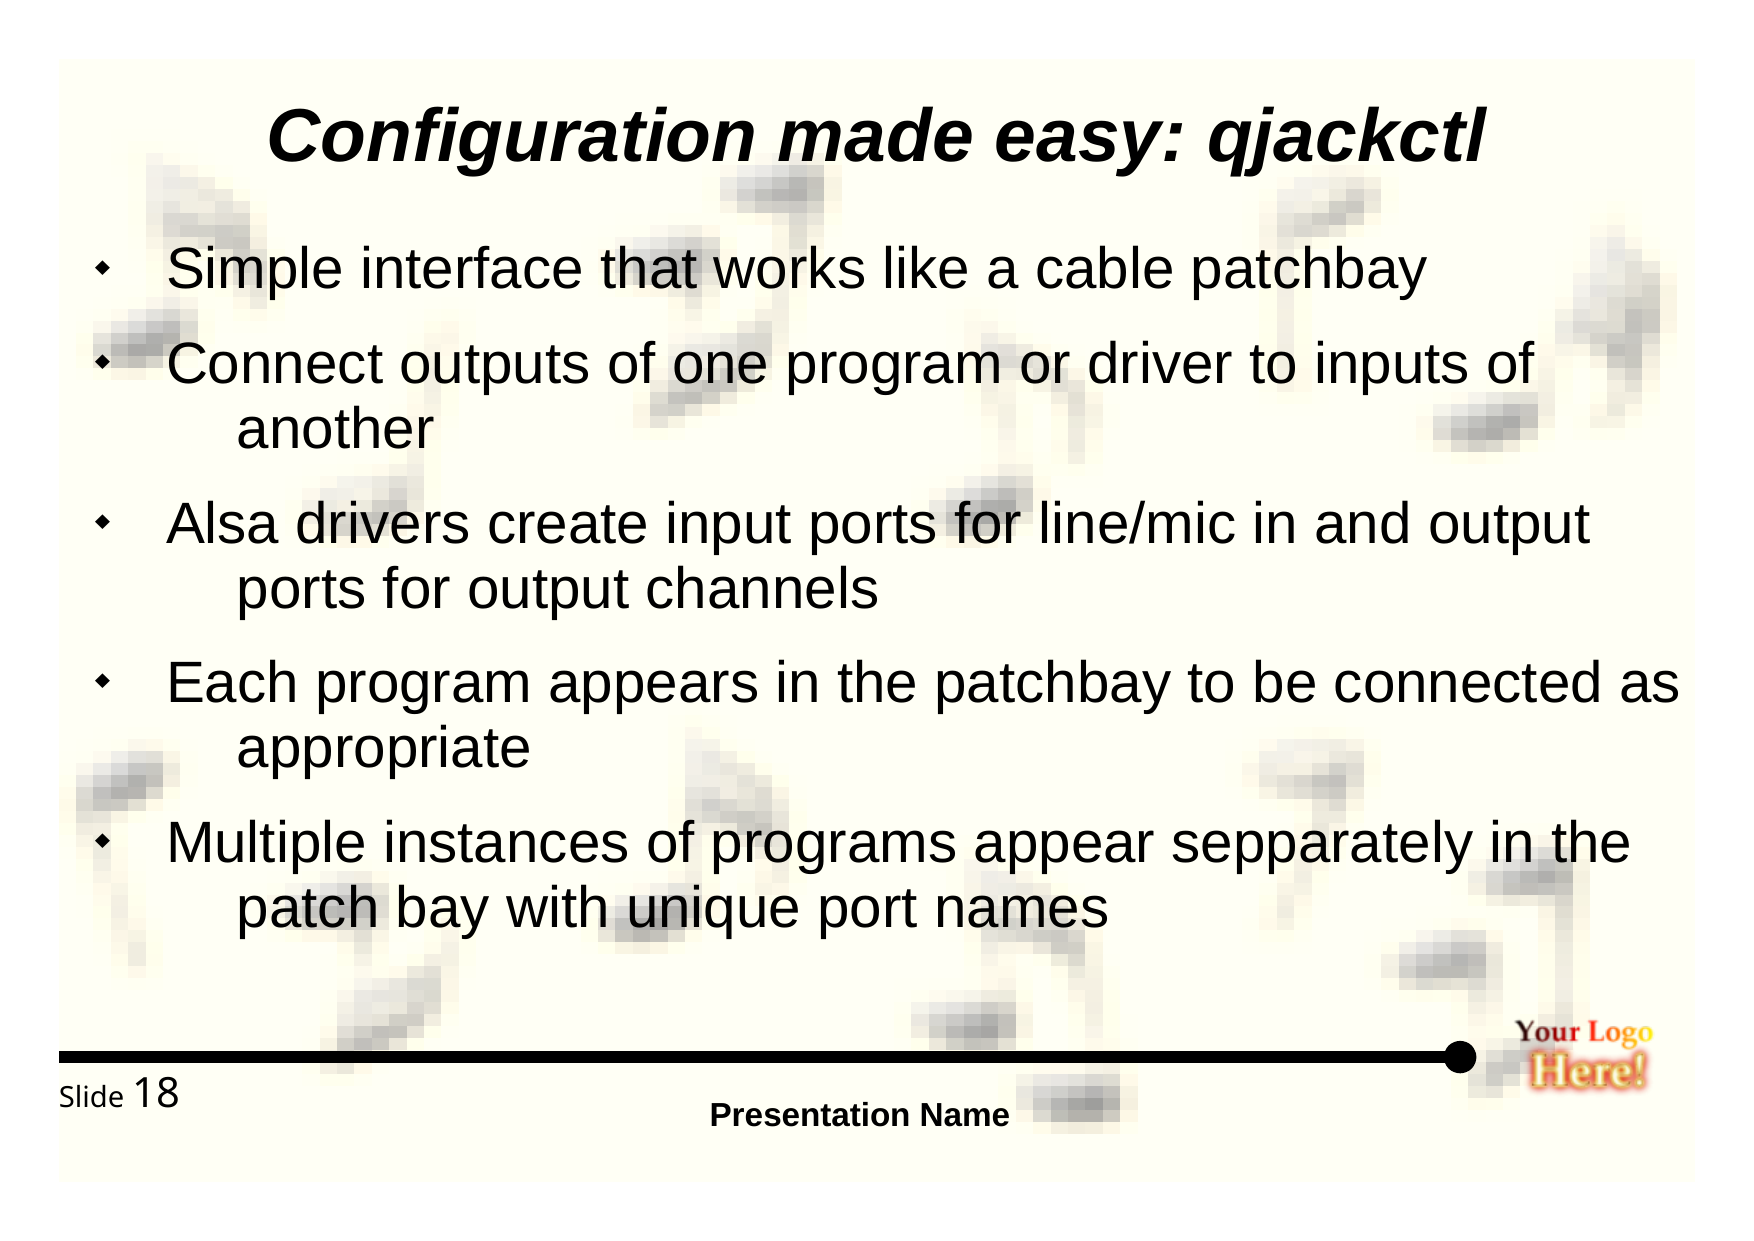

# Configuration made easy: qjackctl
Simple interface that works like a cable patchbay
Connect outputs of one program or driver to inputs of another
Alsa drivers create input ports for line/mic in and output ports for output channels
Each program appears in the patchbay to be connected as appropriate
Multiple instances of programs appear sepparately in the patch bay with unique port names